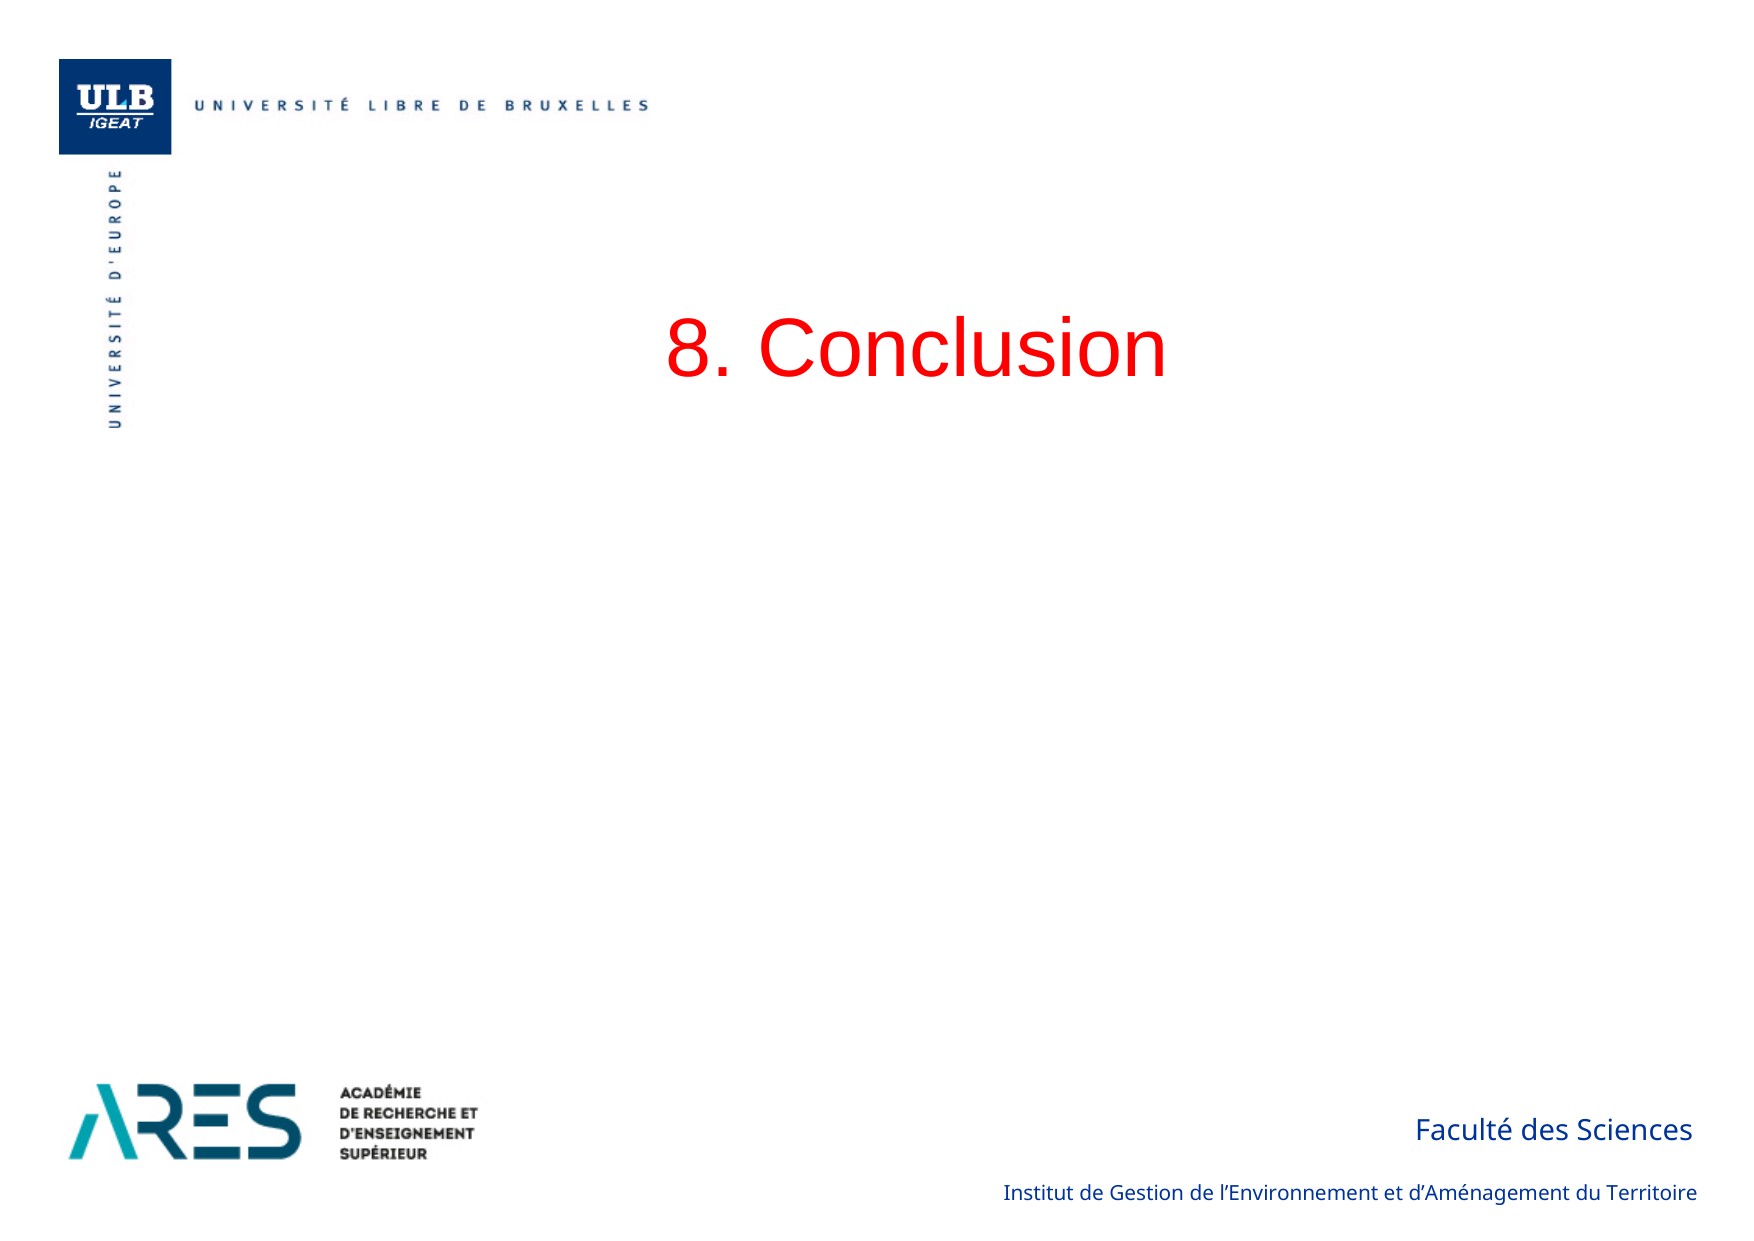

# 8. Conclusion
Faculté des Sciences
Institut de Gestion de l’Environnement et d’Aménagement du Territoire